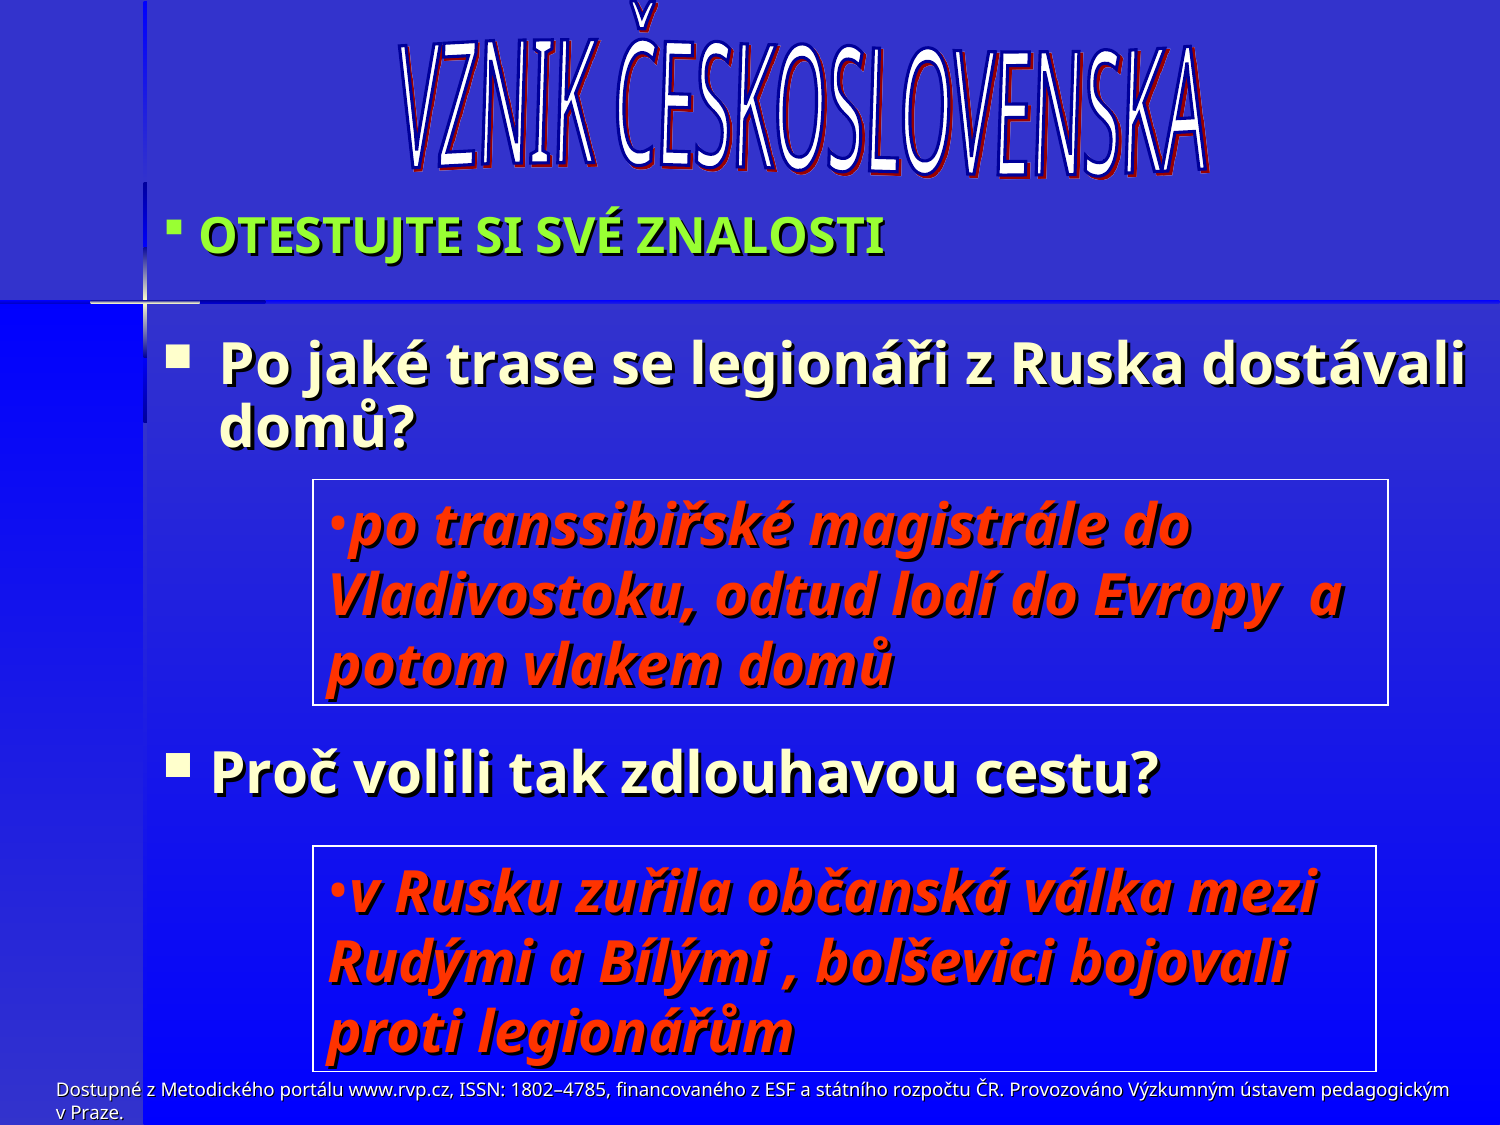

VZNIK ČESKOSLOVENSKA
 OTESTUJTE SI SVÉ ZNALOSTI
# Po jaké trase se legionáři z Ruska dostávali domů?
po transsibiřské magistrále do Vladivostoku, odtud lodí do Evropy a potom vlakem domů
 Proč volili tak zdlouhavou cestu?
v Rusku zuřila občanská válka mezi Rudými a Bílými , bolševici bojovali proti legionářům
Dostupné z Metodického portálu www.rvp.cz, ISSN: 1802–4785, financovaného z ESF a státního rozpočtu ČR. Provozováno Výzkumným ústavem pedagogickým v Praze.